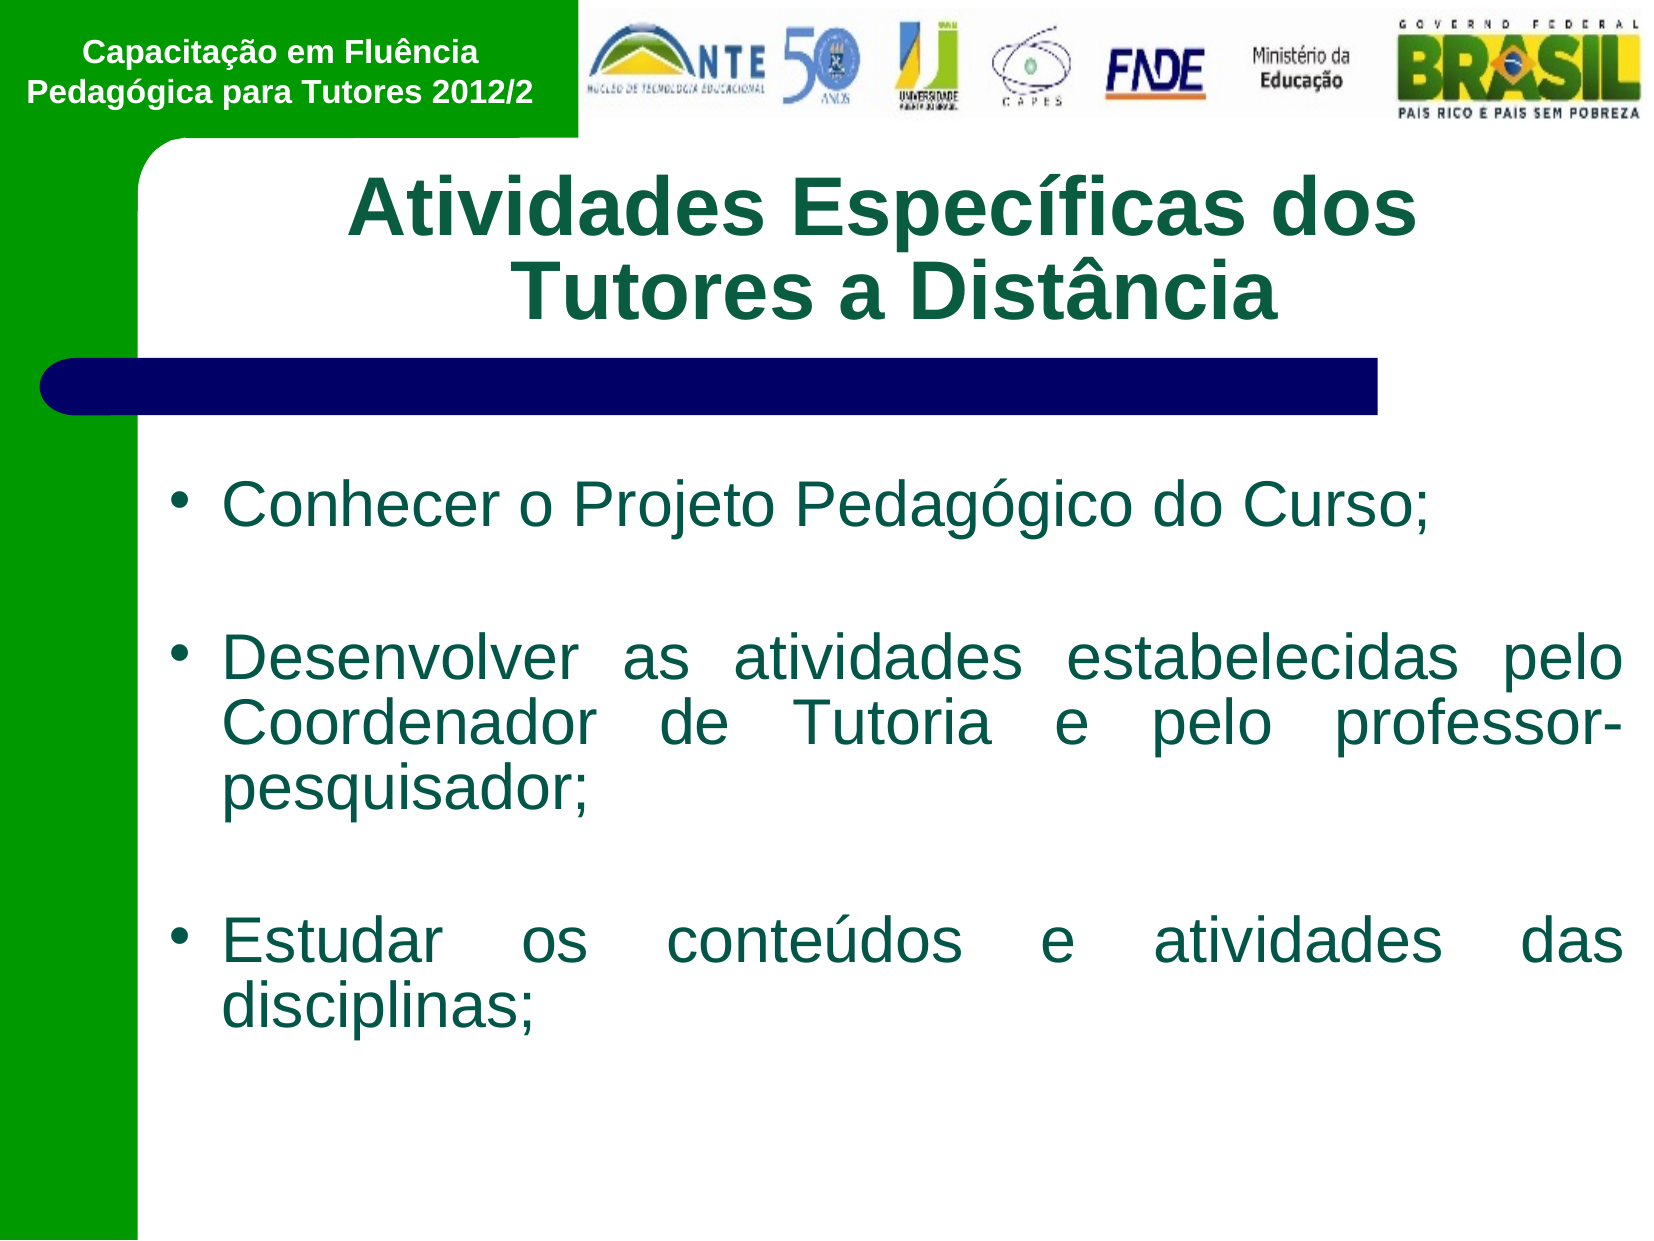

# Atividades Específicas dos Tutores a Distância
Conhecer o Projeto Pedagógico do Curso;
Desenvolver as atividades estabelecidas pelo Coordenador de Tutoria e pelo professor-pesquisador;
Estudar os conteúdos e atividades das disciplinas;